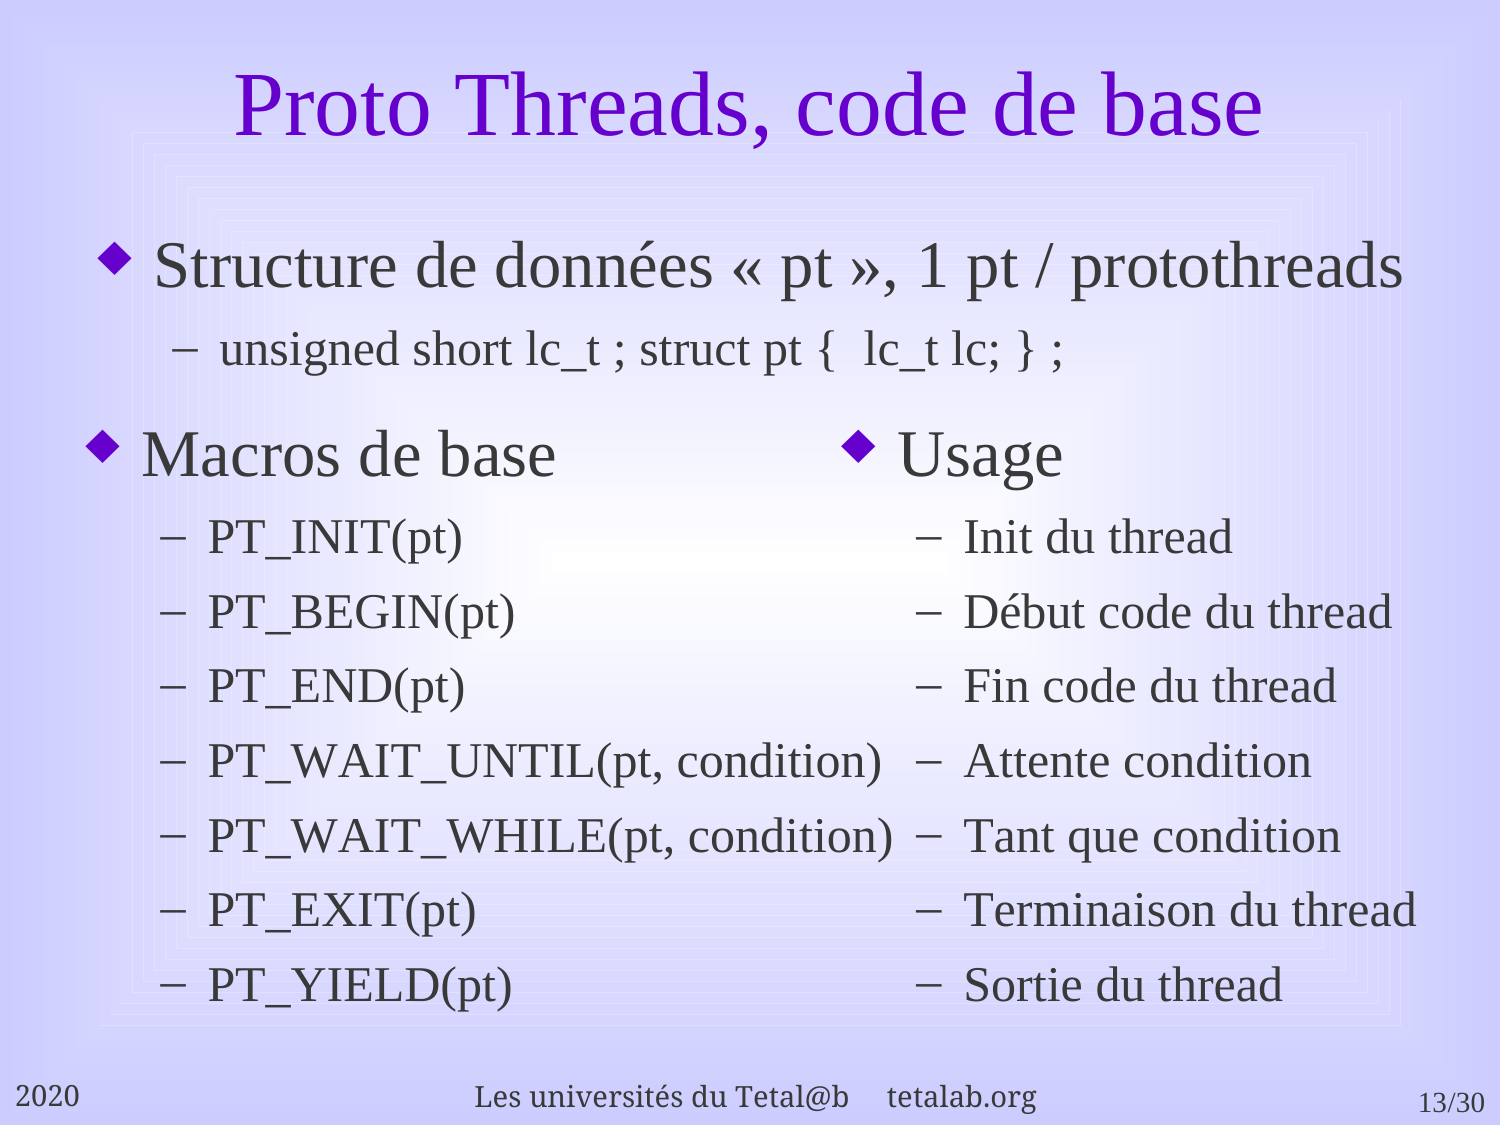

# Proto Threads, code de base
Structure de données « pt », 1 pt / protothreads
unsigned short lc_t ; struct pt { lc_t lc; } ;
Macros de base
PT_INIT(pt)
PT_BEGIN(pt)
PT_END(pt)
PT_WAIT_UNTIL(pt, condition)
PT_WAIT_WHILE(pt, condition)
PT_EXIT(pt)
PT_YIELD(pt)
Usage
Init du thread
Début code du thread
Fin code du thread
Attente condition
Tant que condition
Terminaison du thread
Sortie du thread
2020
Les universités du Tetal@b tetalab.org
13